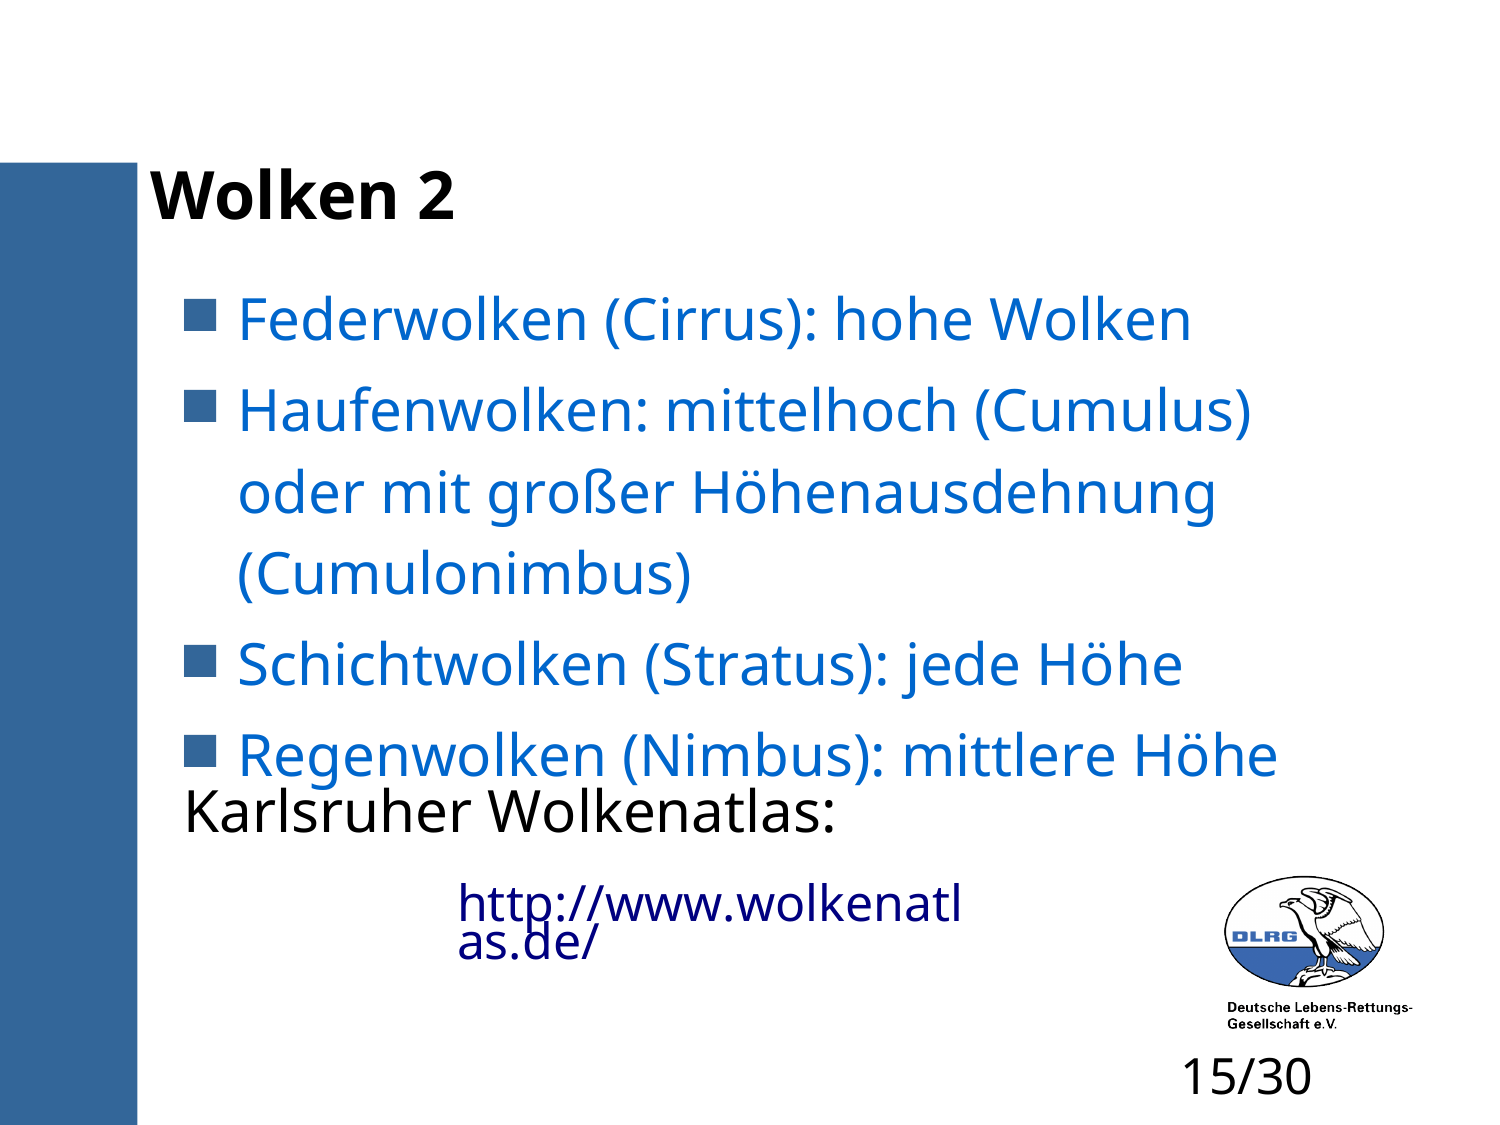

# Wolken 2
Federwolken (Cirrus): hohe Wolken
Haufenwolken: mittelhoch (Cumulus) oder mit großer Höhenausdehnung (Cumulonimbus)
Schichtwolken (Stratus): jede Höhe
Regenwolken (Nimbus): mittlere Höhe
Karlsruher Wolkenatlas:
http://www.wolkenatlas.de/